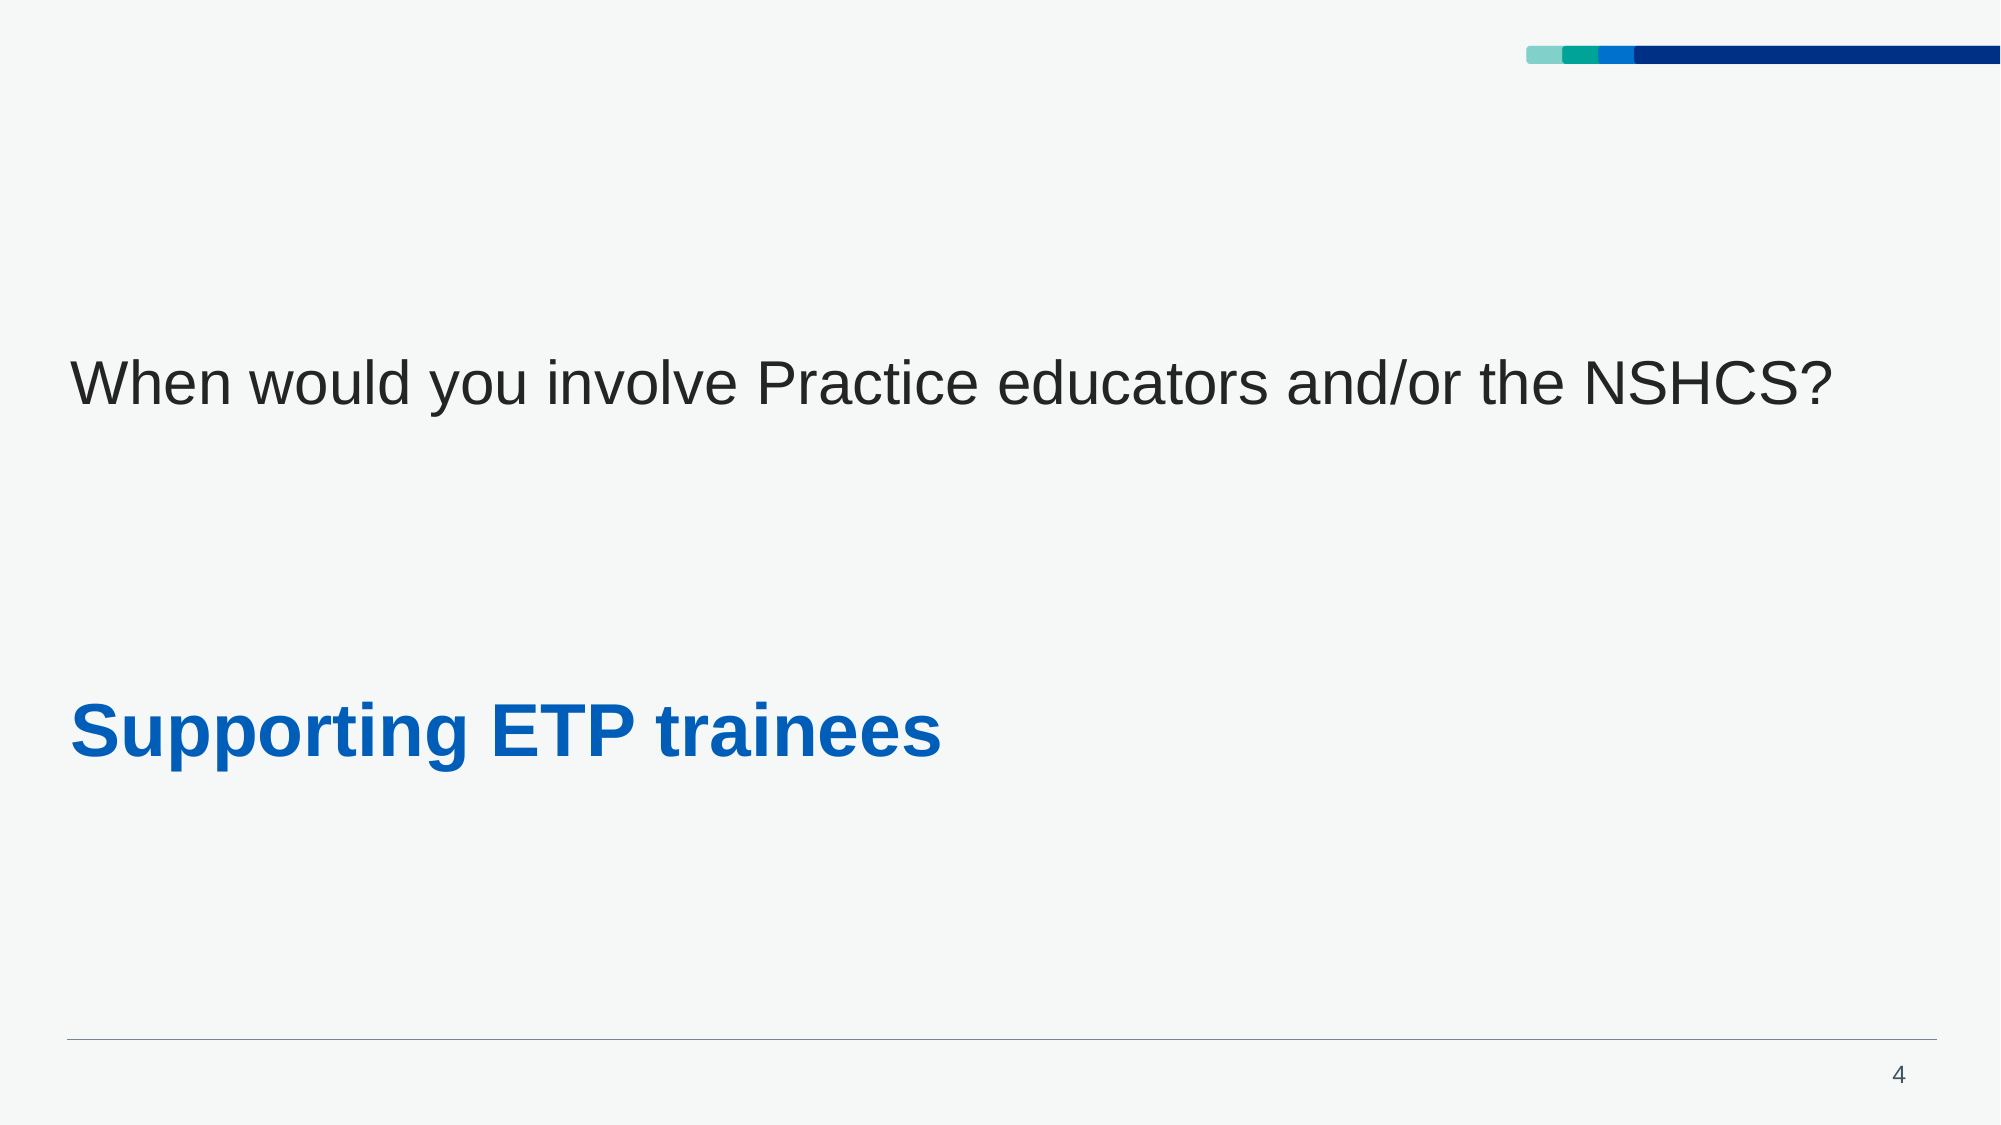

# When would you involve Practice educators and/or the NSHCS?
Supporting ETP trainees